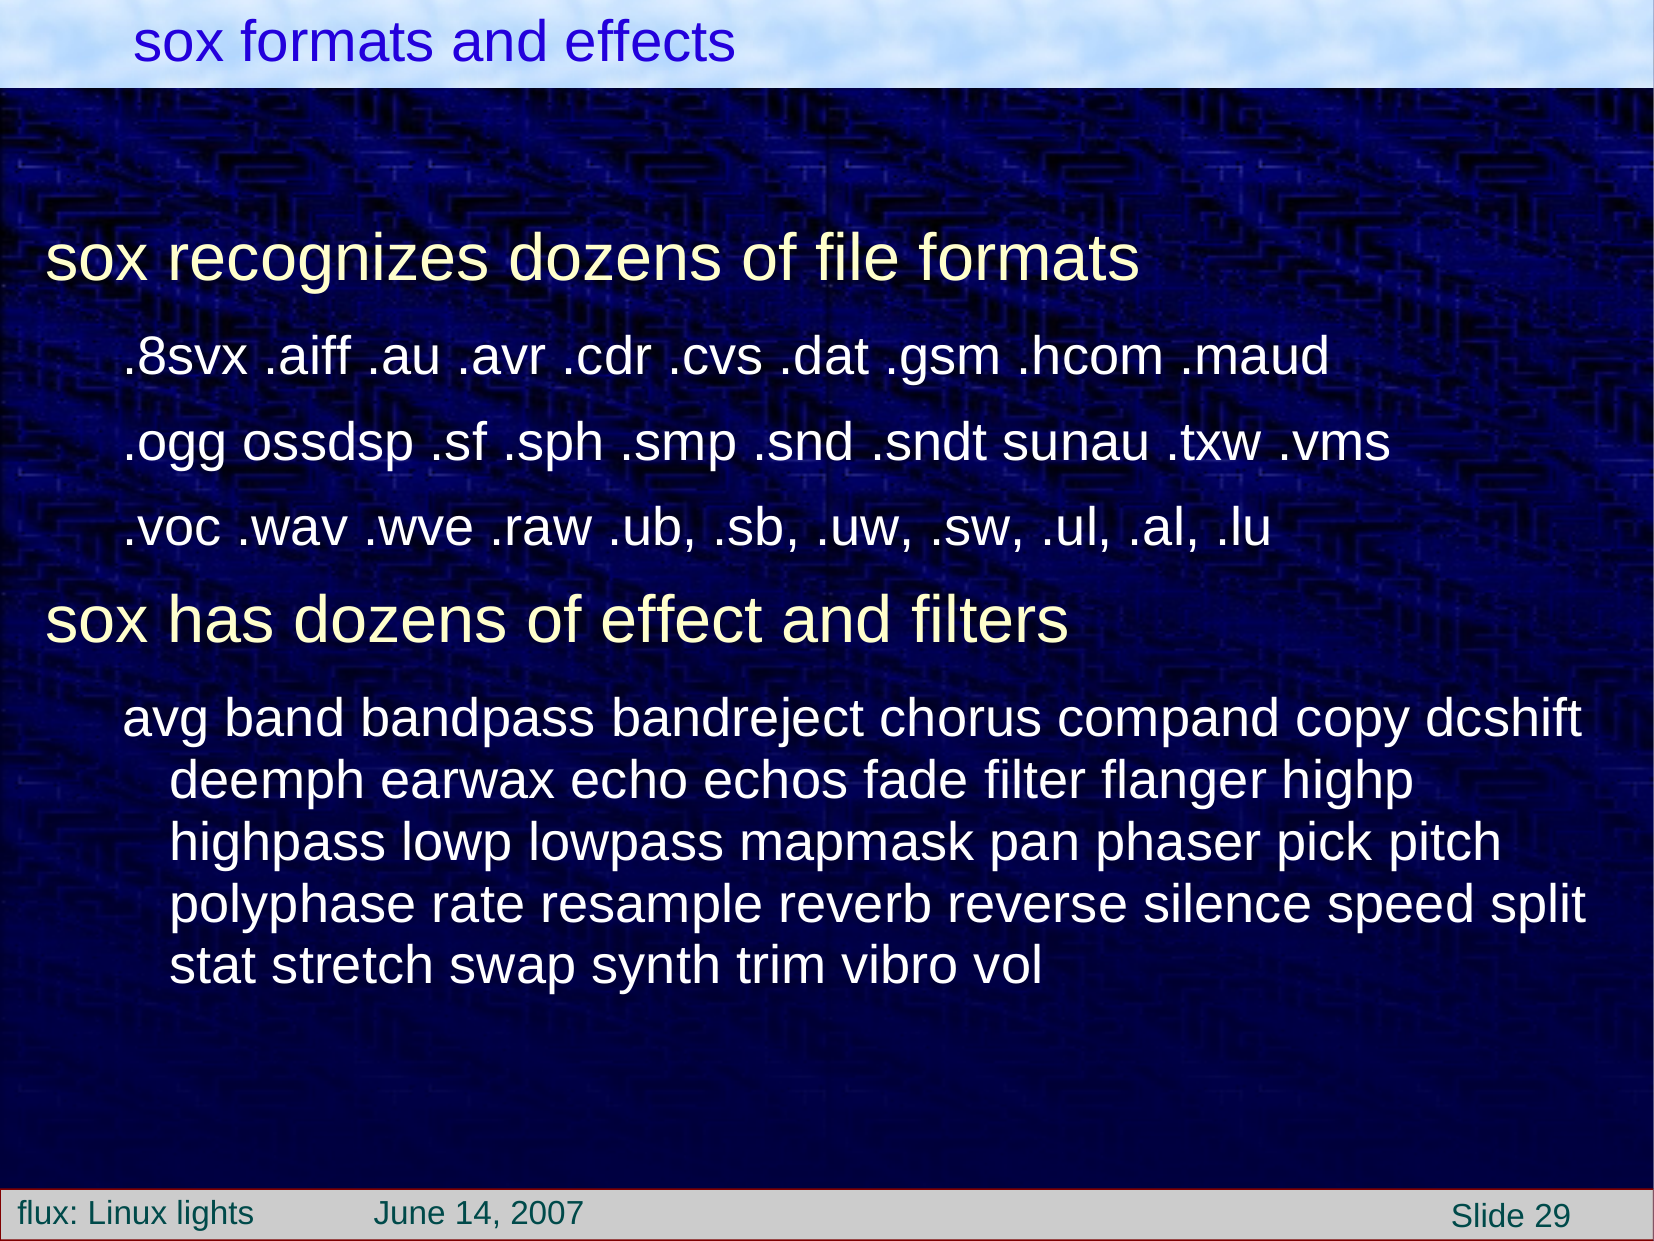

sox formats and effects
# sox recognizes dozens of file formats
.8svx .aiff .au .avr .cdr .cvs .dat .gsm .hcom .maud
.ogg ossdsp .sf .sph .smp .snd .sndt sunau .txw .vms
.voc .wav .wve .raw .ub, .sb, .uw, .sw, .ul, .al, .lu
sox has dozens of effect and filters
avg band bandpass bandreject chorus compand copy dcshift deemph earwax echo echos fade filter flanger highp highpass lowp lowpass mapmask pan phaser pick pitch polyphase rate resample reverb reverse silence speed split stat stretch swap synth trim vibro vol
flux: Linux lights	June 14, 2007
Slide